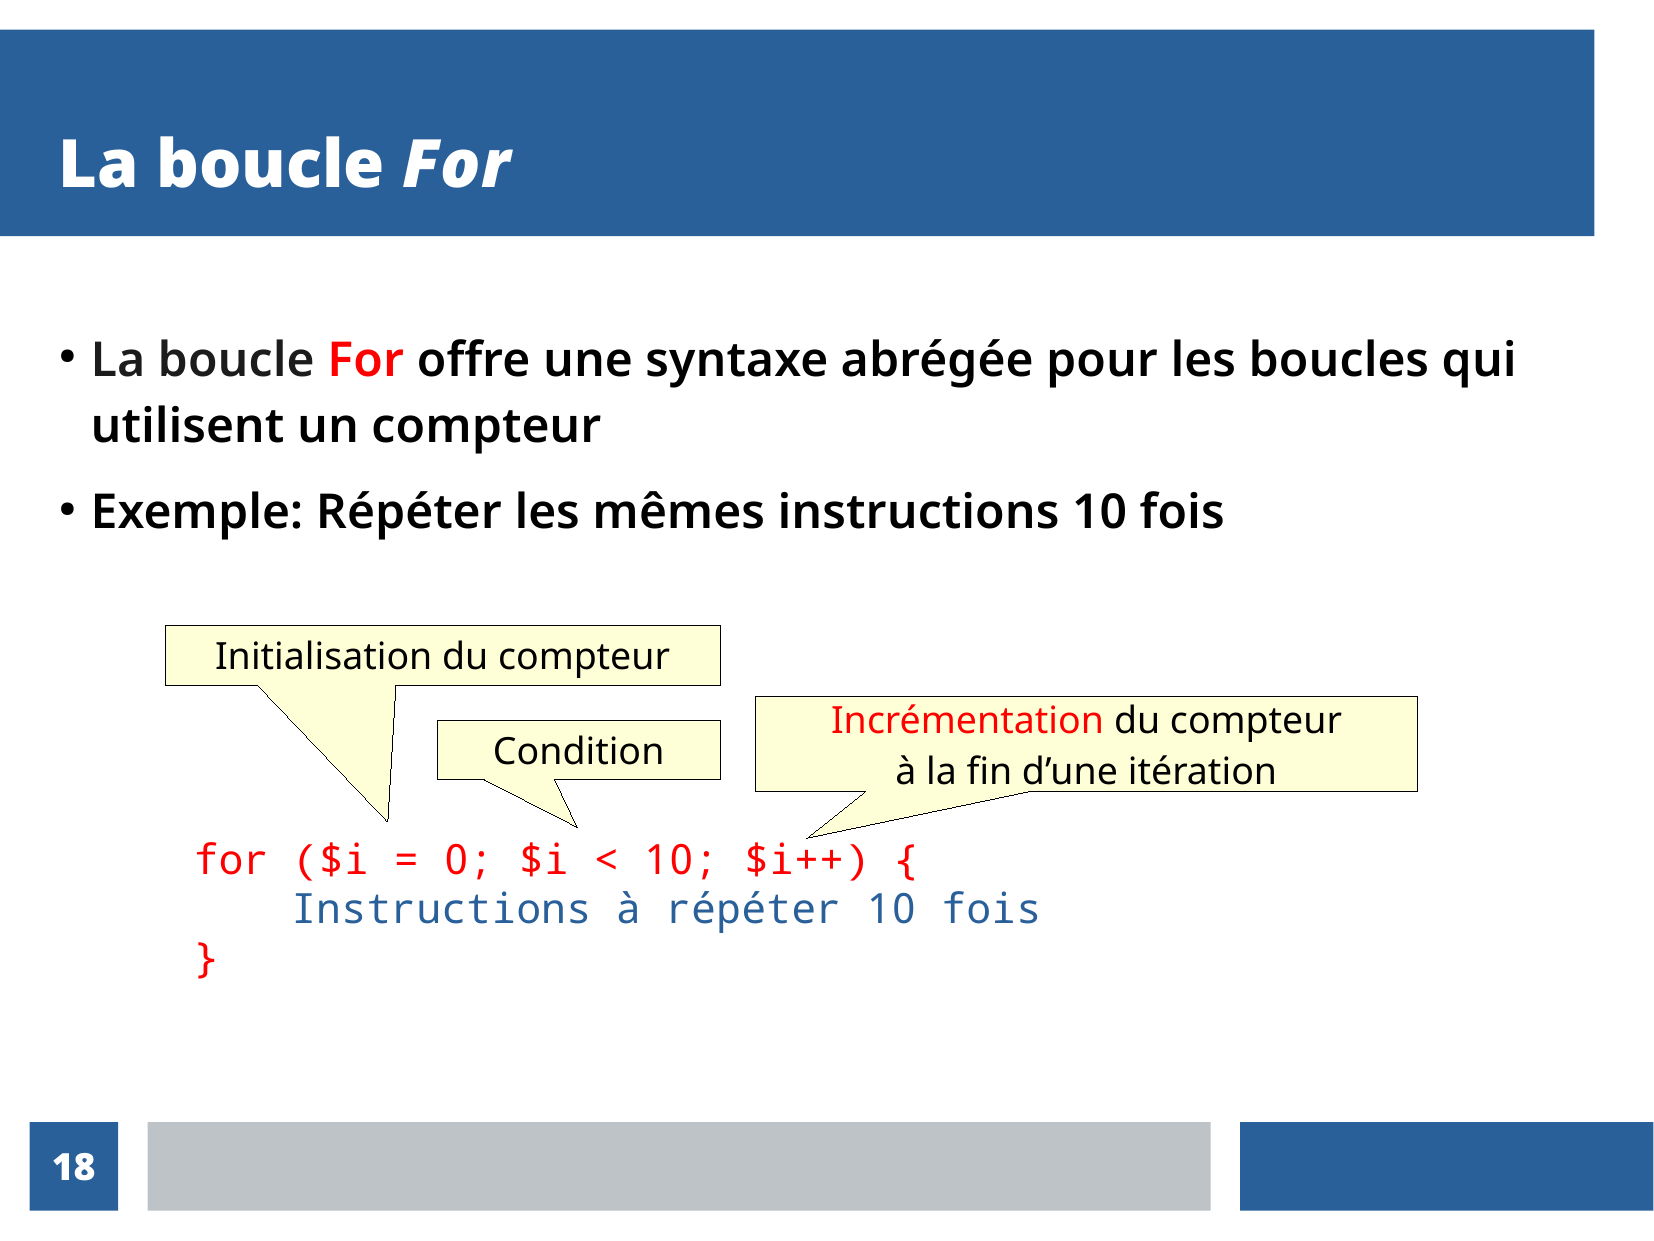

# La boucle For
La boucle For offre une syntaxe abrégée pour les boucles qui utilisent un compteur
Exemple: Répéter les mêmes instructions 10 fois
Initialisation du compteur
Incrémentation du compteur
à la fin d’une itération
Condition
for ($i = 0; $i < 10; $i++) {
 Instructions à répéter 10 fois
}
18